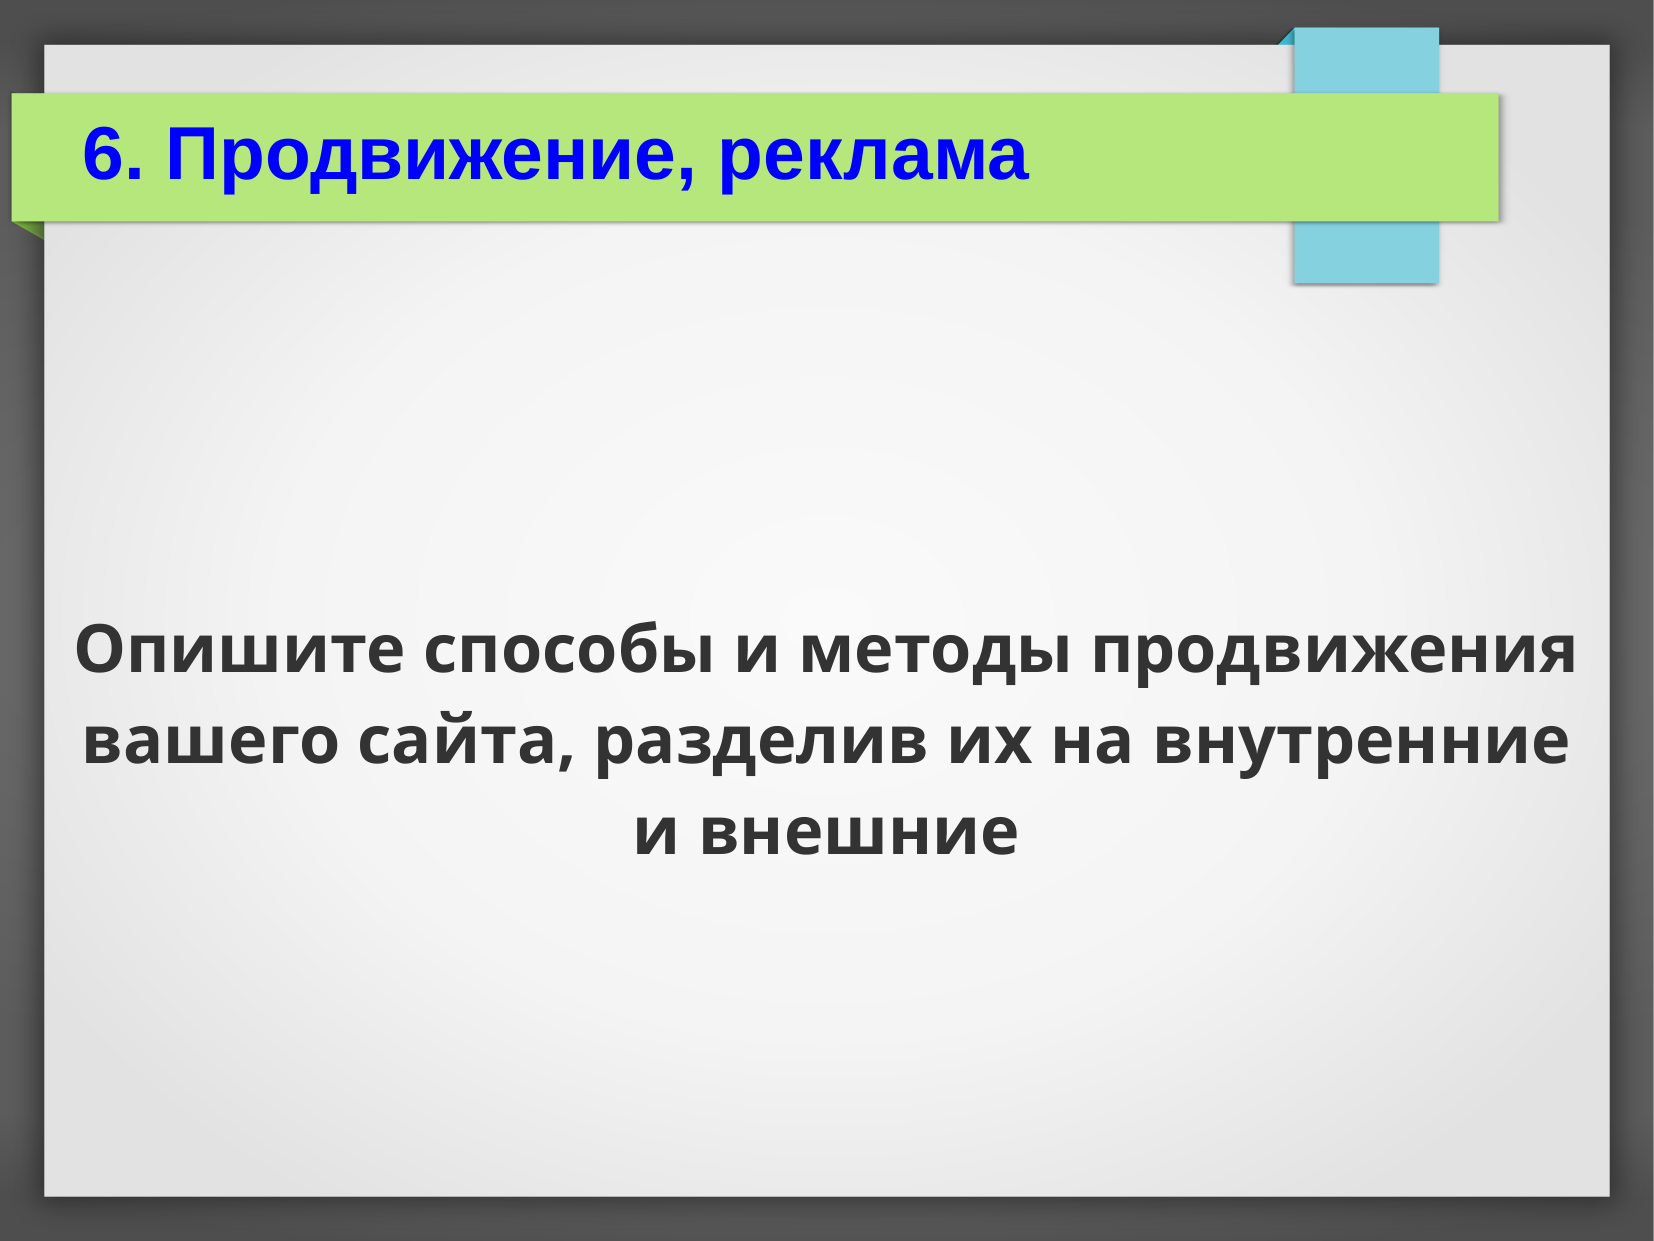

# 6. Продвижение, реклама
Опишите способы и методы продвижения вашего сайта, разделив их на внутренние и внешние